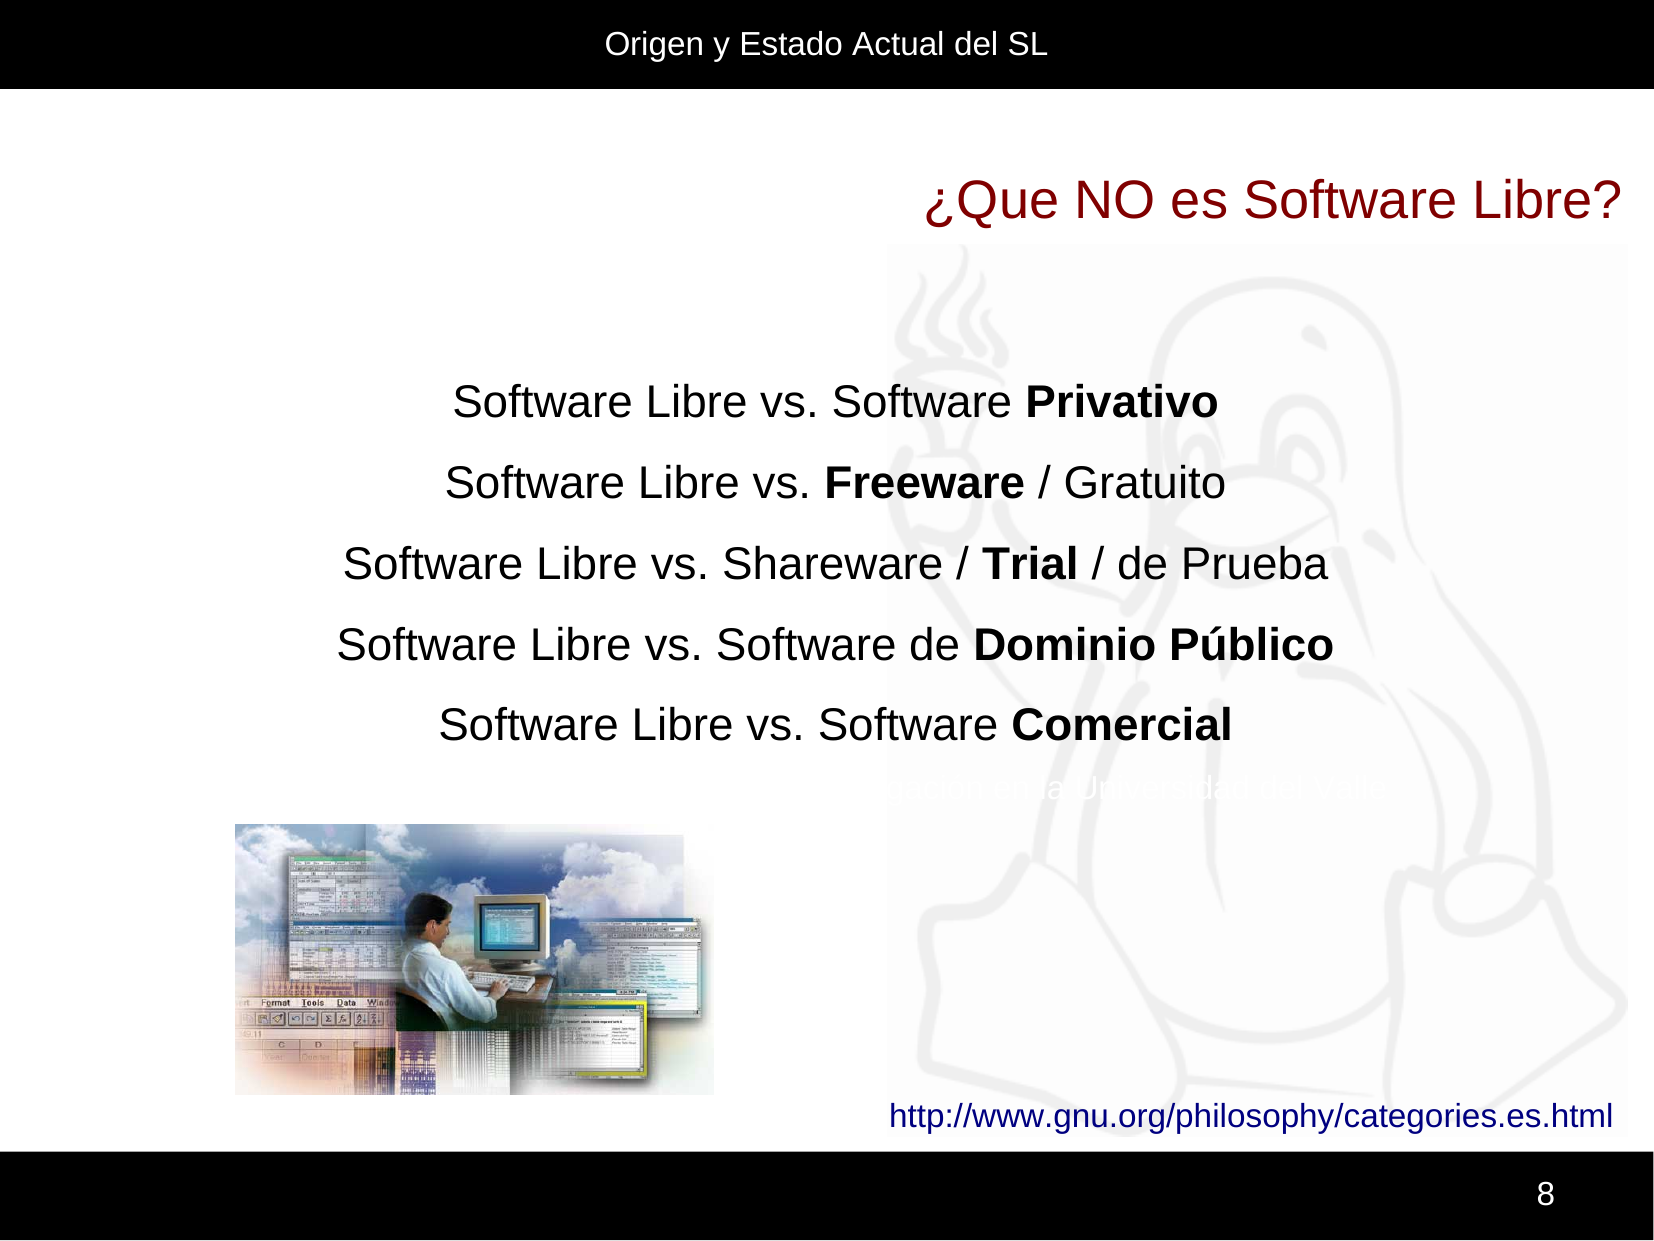

Origen y Estado Actual del SL
# ¿Que NO es Software Libre?
Software Libre vs. Software Privativo
Software Libre vs. Freeware / Gratuito
Software Libre vs. Shareware / Trial / de Prueba
Software Libre vs. Software de Dominio Público
Software Libre vs. Software Comercial
http://www.gnu.org/philosophy/categories.es.html